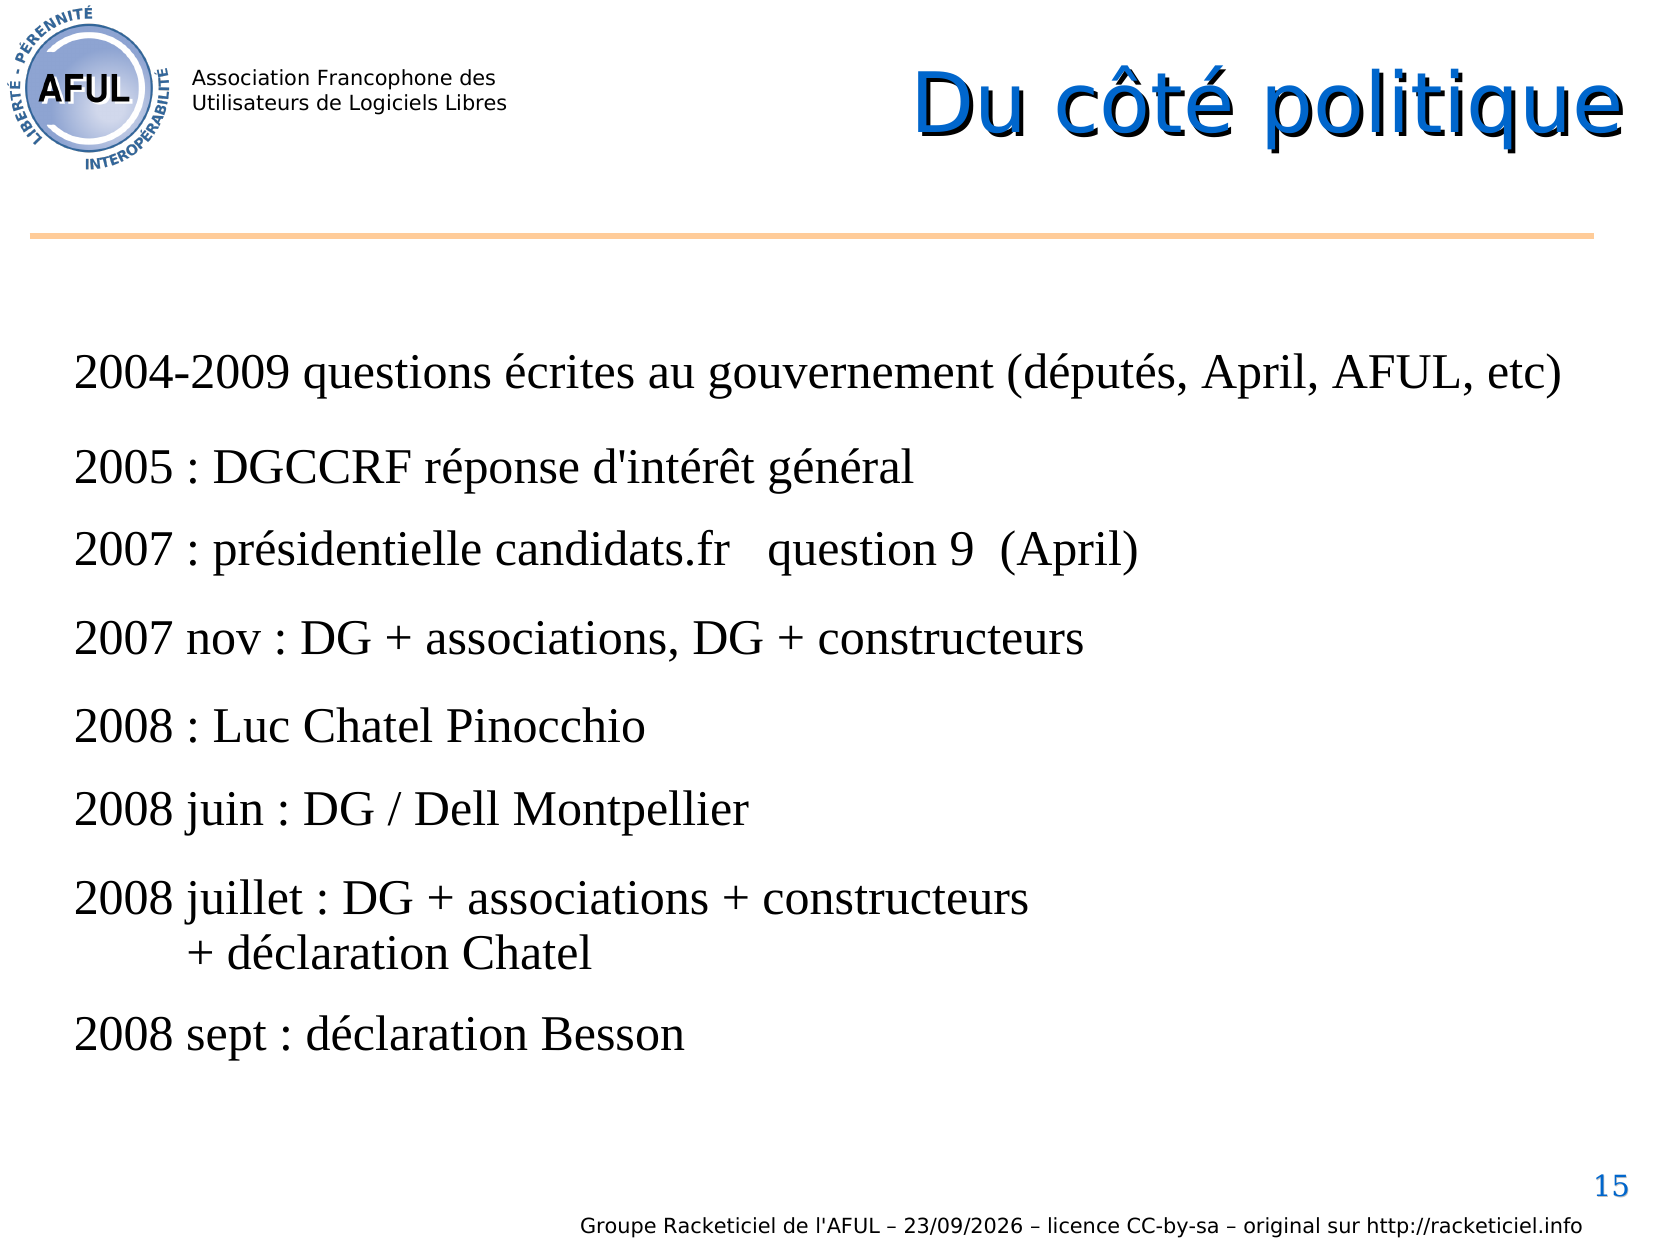

# Du côté politique
2004-2009 questions écrites au gouvernement (députés, April, AFUL, etc)
2005 : DGCCRF réponse d'intérêt général
2007 : présidentielle candidats.fr question 9 (April)
2007 nov : DG + associations, DG + constructeurs
2008 : Luc Chatel Pinocchio
2008 juin : DG / Dell Montpellier
2008 juillet : DG + associations + constructeurs
 + déclaration Chatel
2008 sept : déclaration Besson
15